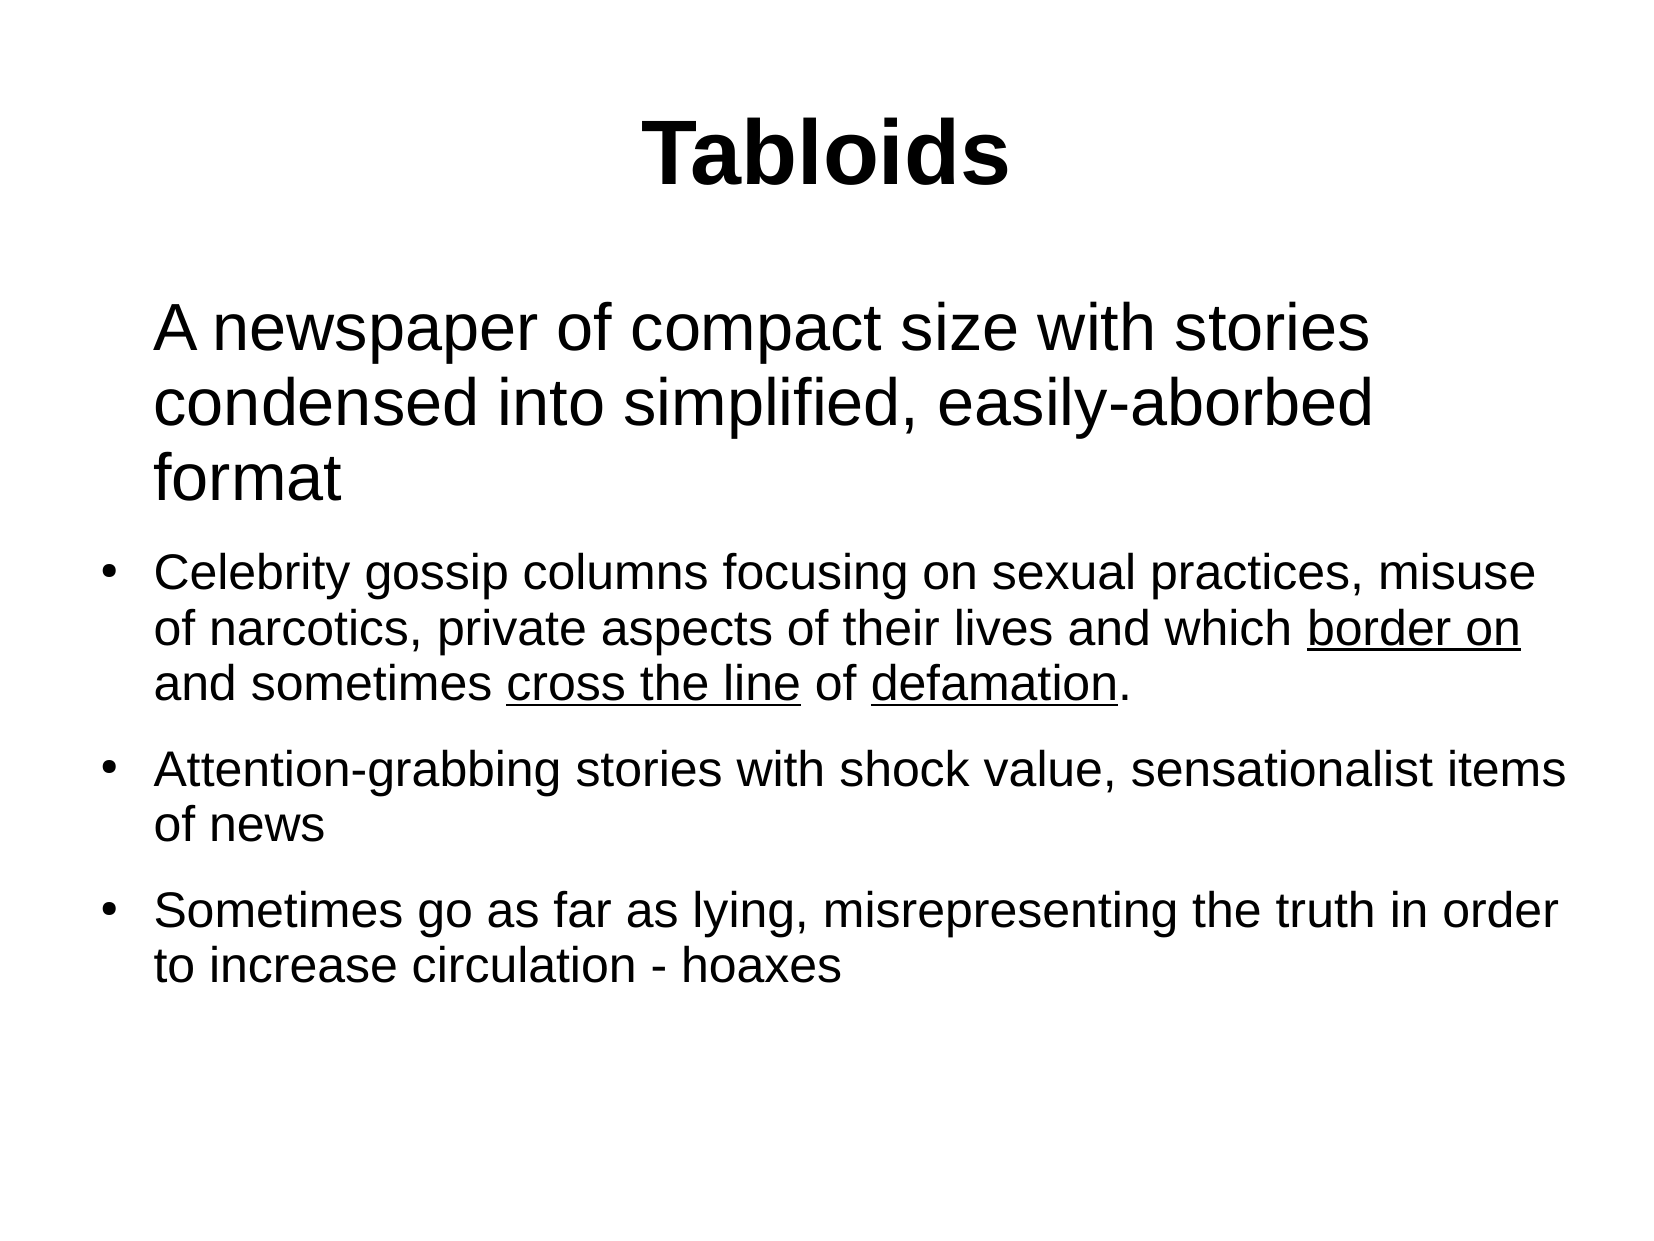

# Tabloids
A newspaper of compact size with stories condensed into simplified, easily-aborbed format
Celebrity gossip columns focusing on sexual practices, misuse of narcotics, private aspects of their lives and which border on and sometimes cross the line of defamation.
Attention-grabbing stories with shock value, sensationalist items of news
Sometimes go as far as lying, misrepresenting the truth in order to increase circulation - hoaxes